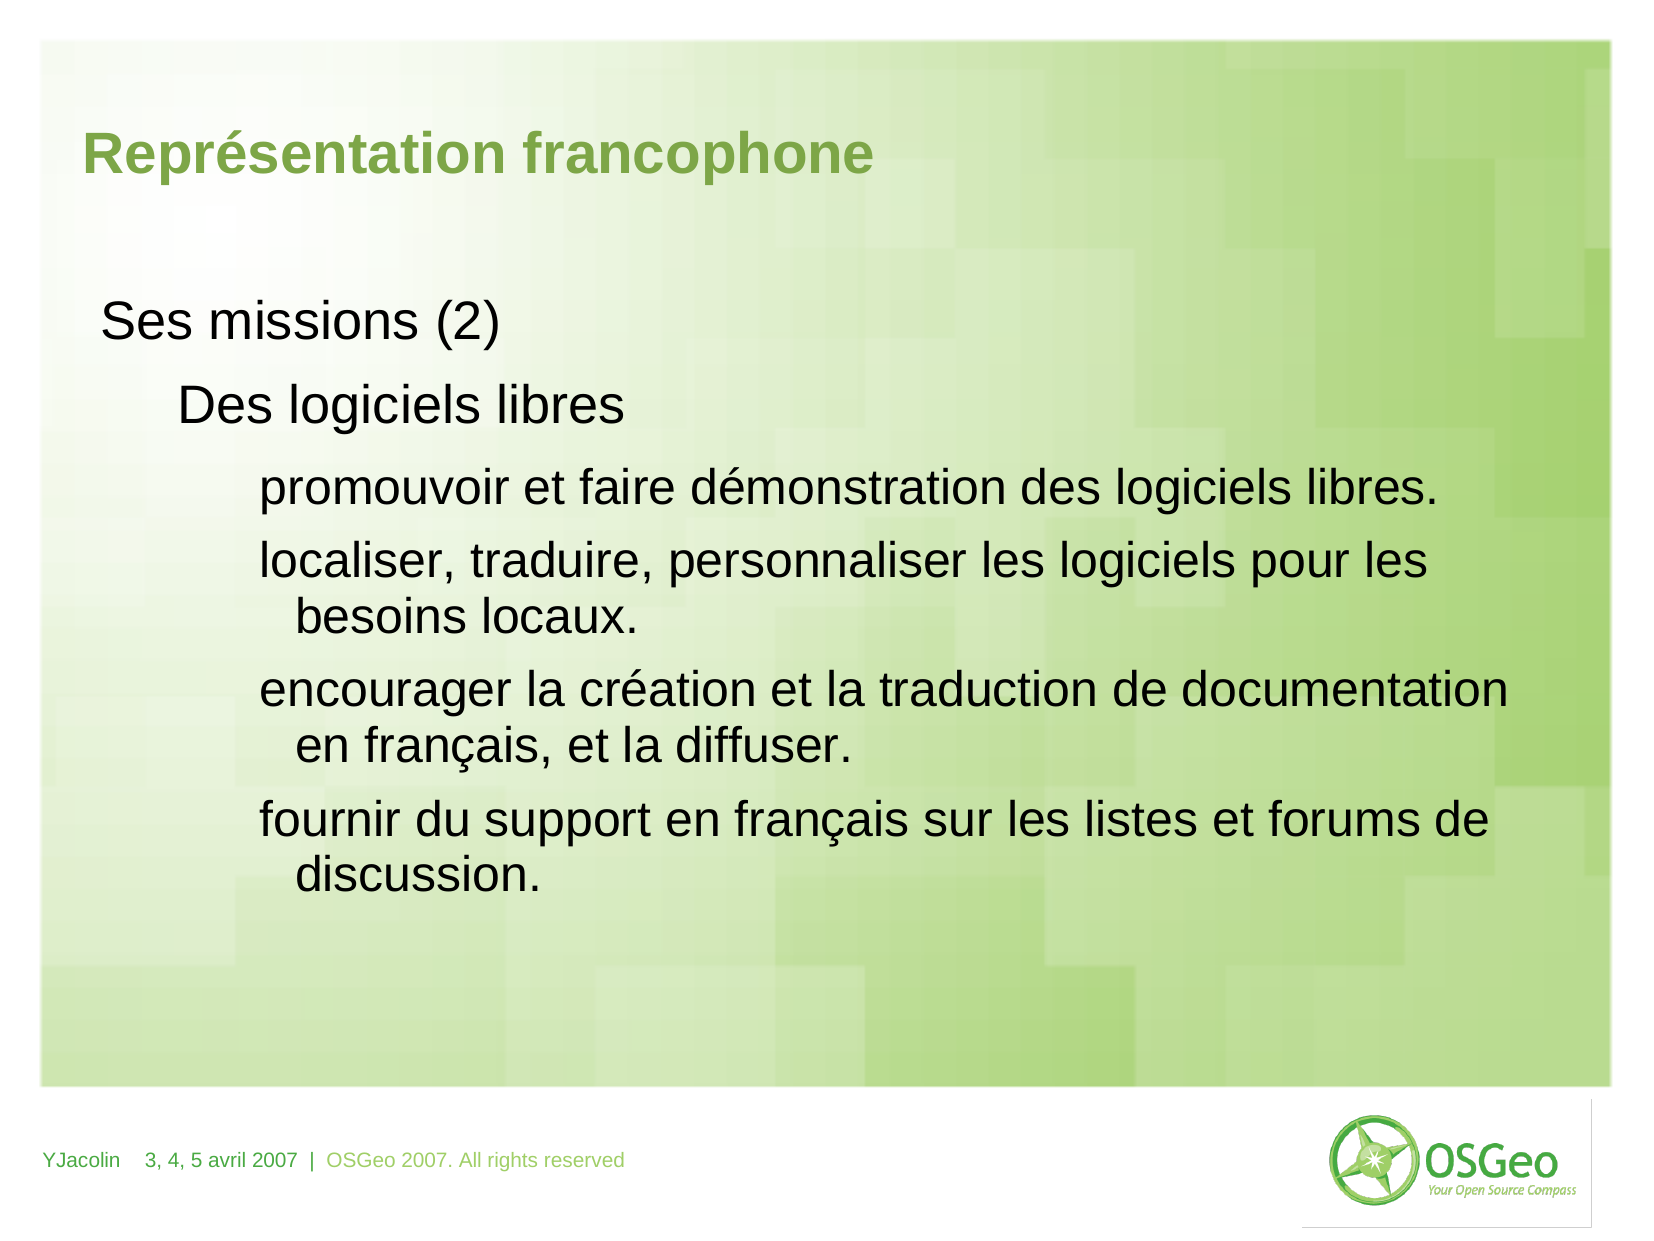

# Représentation francophone
Ses missions (2)
Des logiciels libres
promouvoir et faire démonstration des logiciels libres.
localiser, traduire, personnaliser les logiciels pour les besoins locaux.
encourager la création et la traduction de documentation en français, et la diffuser.
fournir du support en français sur les listes et forums de discussion.